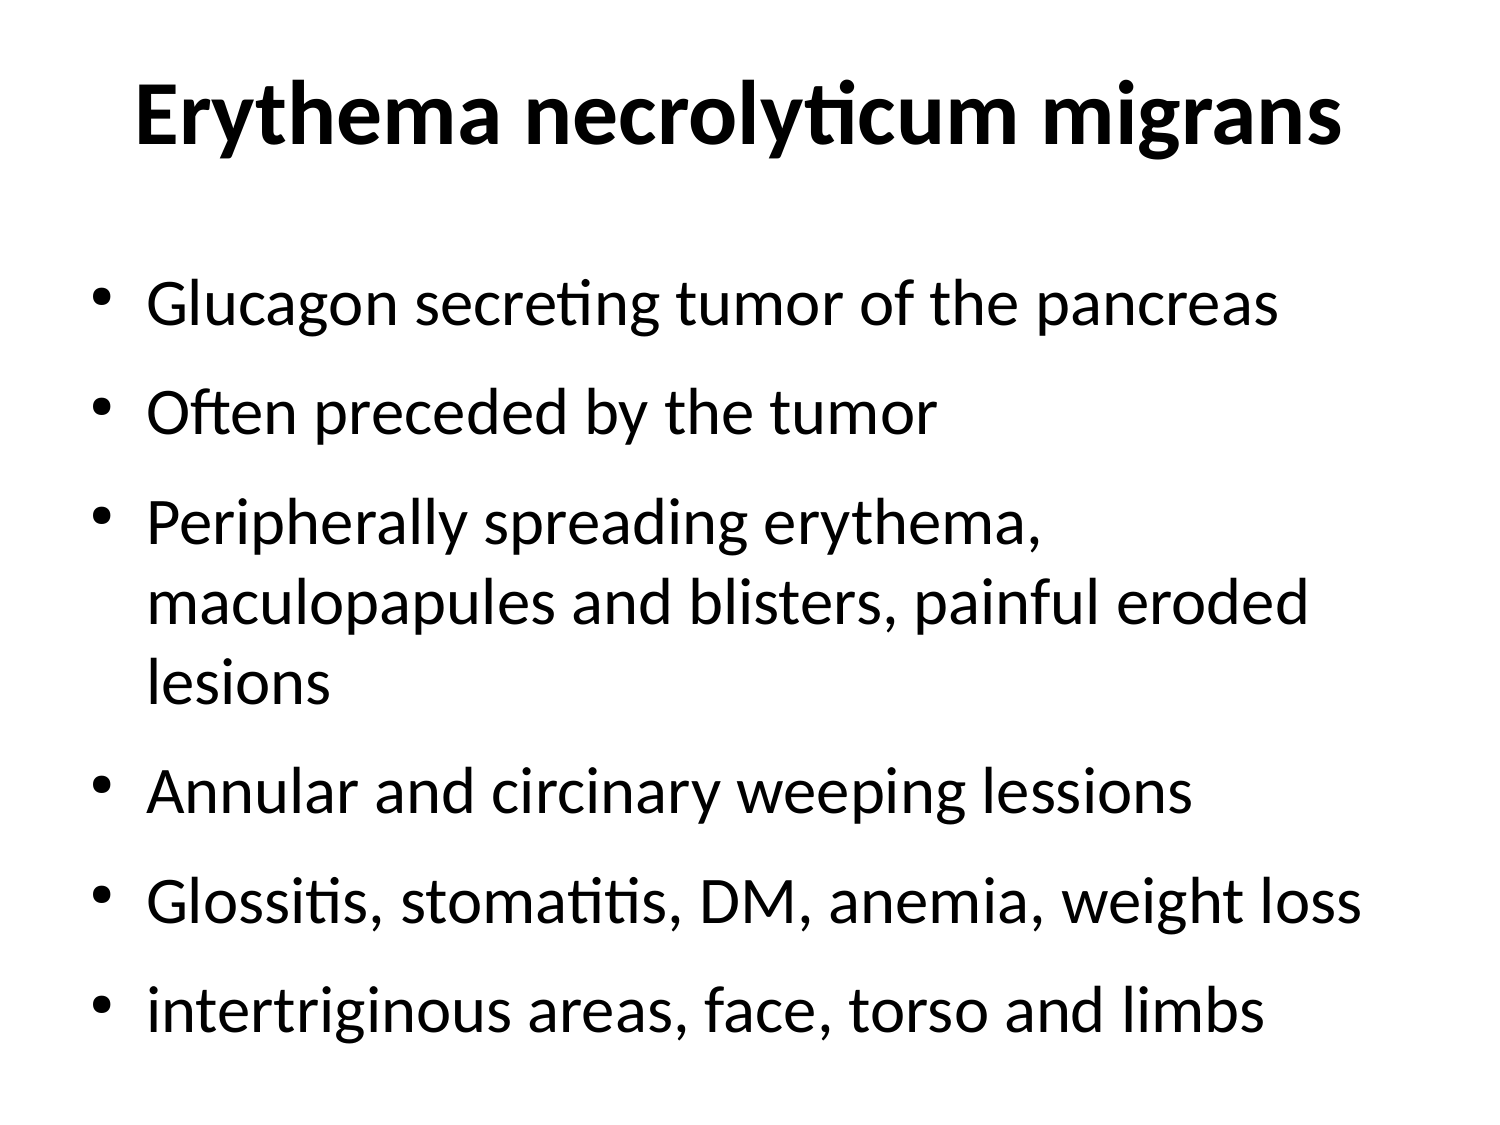

# Erythema necrolyticum migrans
Glucagon secreting tumor of the pancreas
Often preceded by the tumor
Peripherally spreading erythema, maculopapules and blisters, painful eroded lesions
Annular and circinary weeping lessions
Glossitis, stomatitis, DM, anemia, weight loss
intertriginous areas, face, torso and limbs